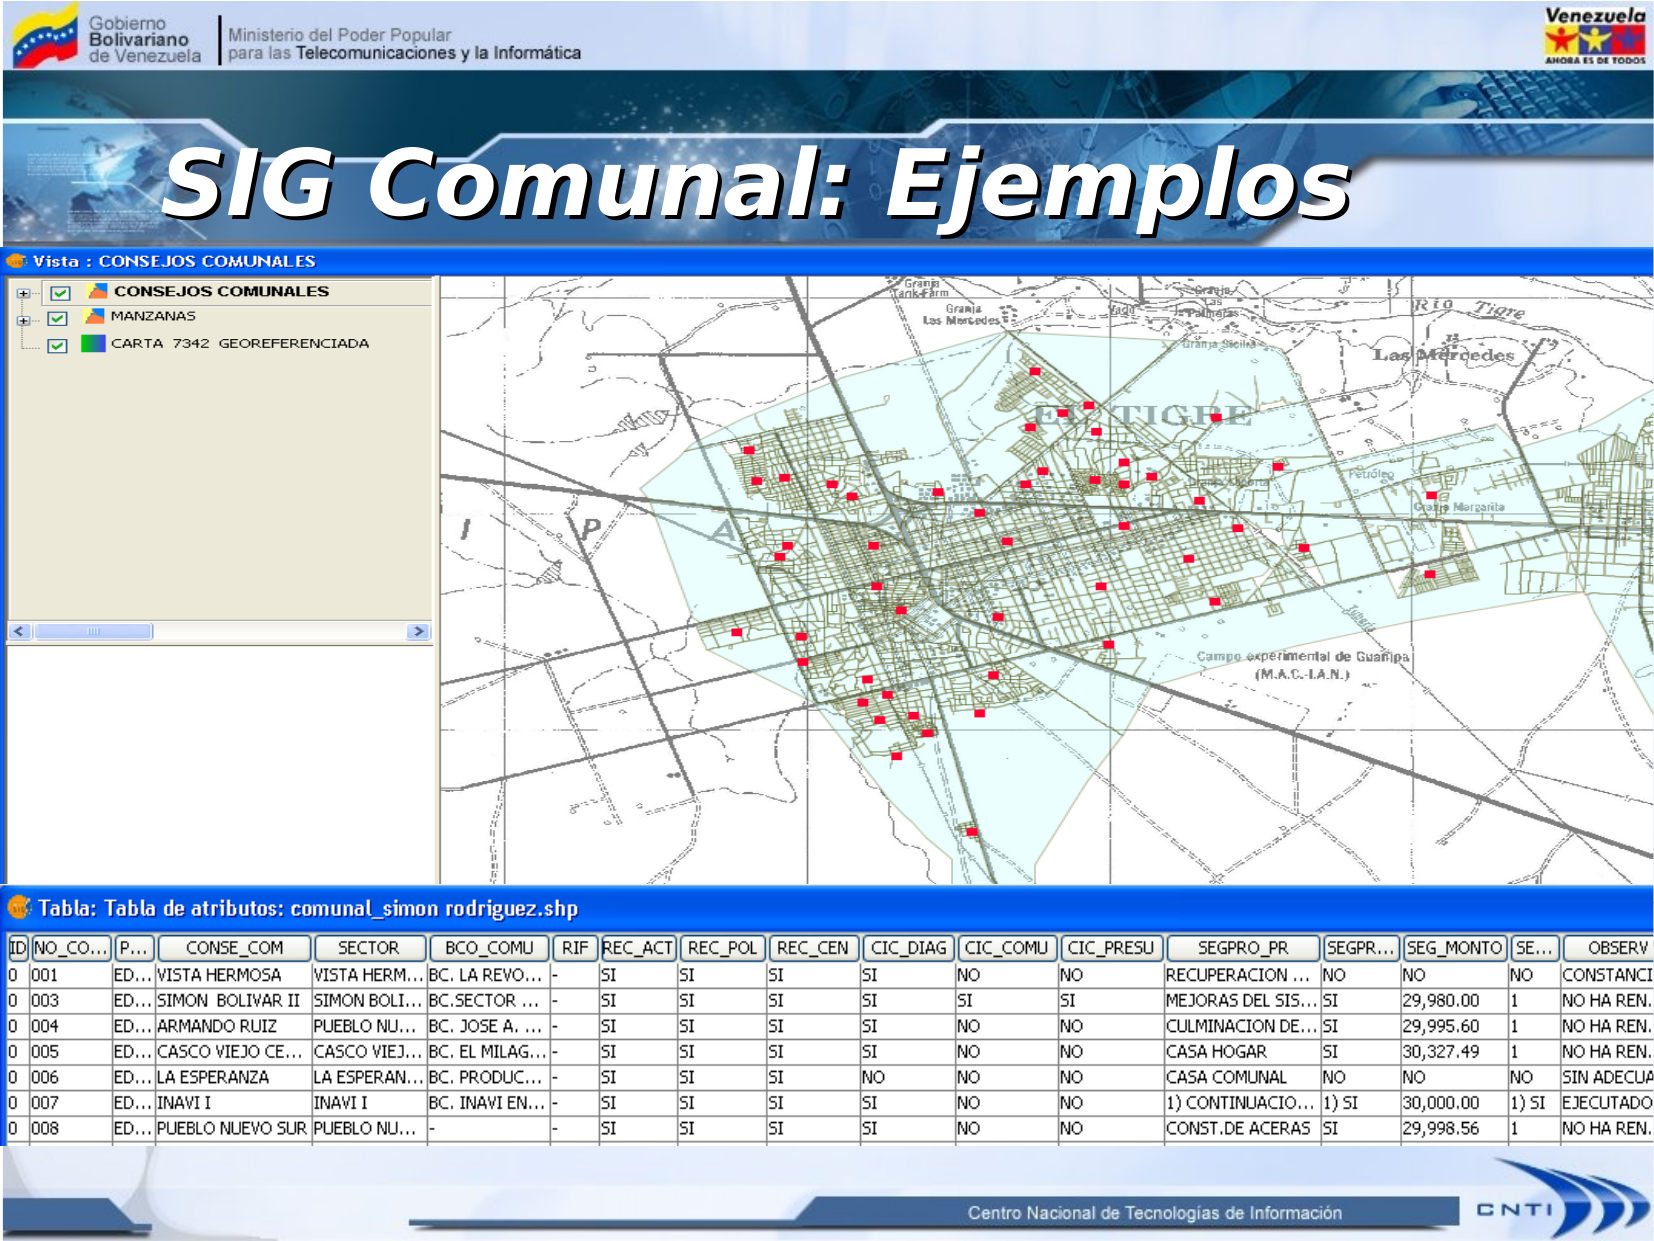

# SIG Comunal: Ejemplos
CONSULTAS A NIVEL DE EDIFICACIONES